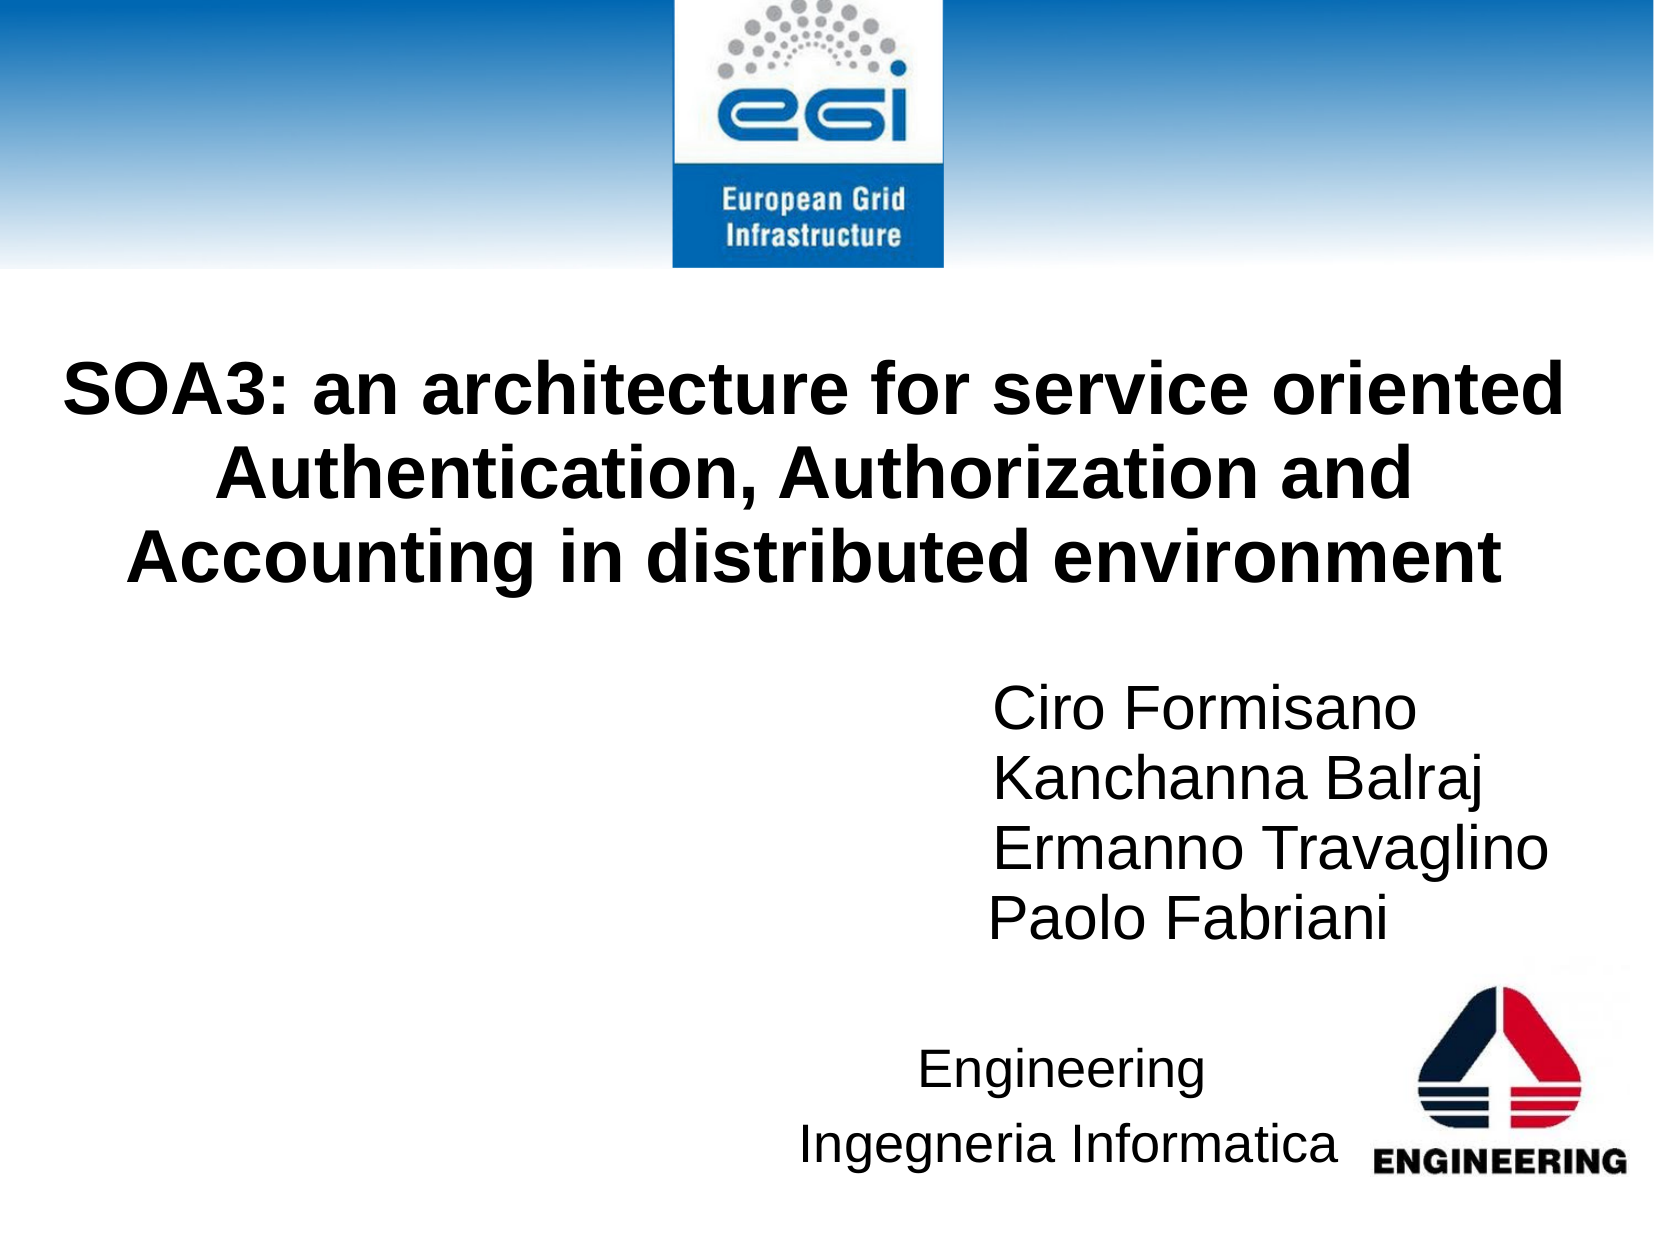

# SOA3: an architecture for service oriented Authentication, Authorization and Accounting in distributed environment
Ciro Formisano
Kanchanna Balraj
Ermanno Travaglino
 Paolo Fabriani
 Engineering
Ingegneria Informatica